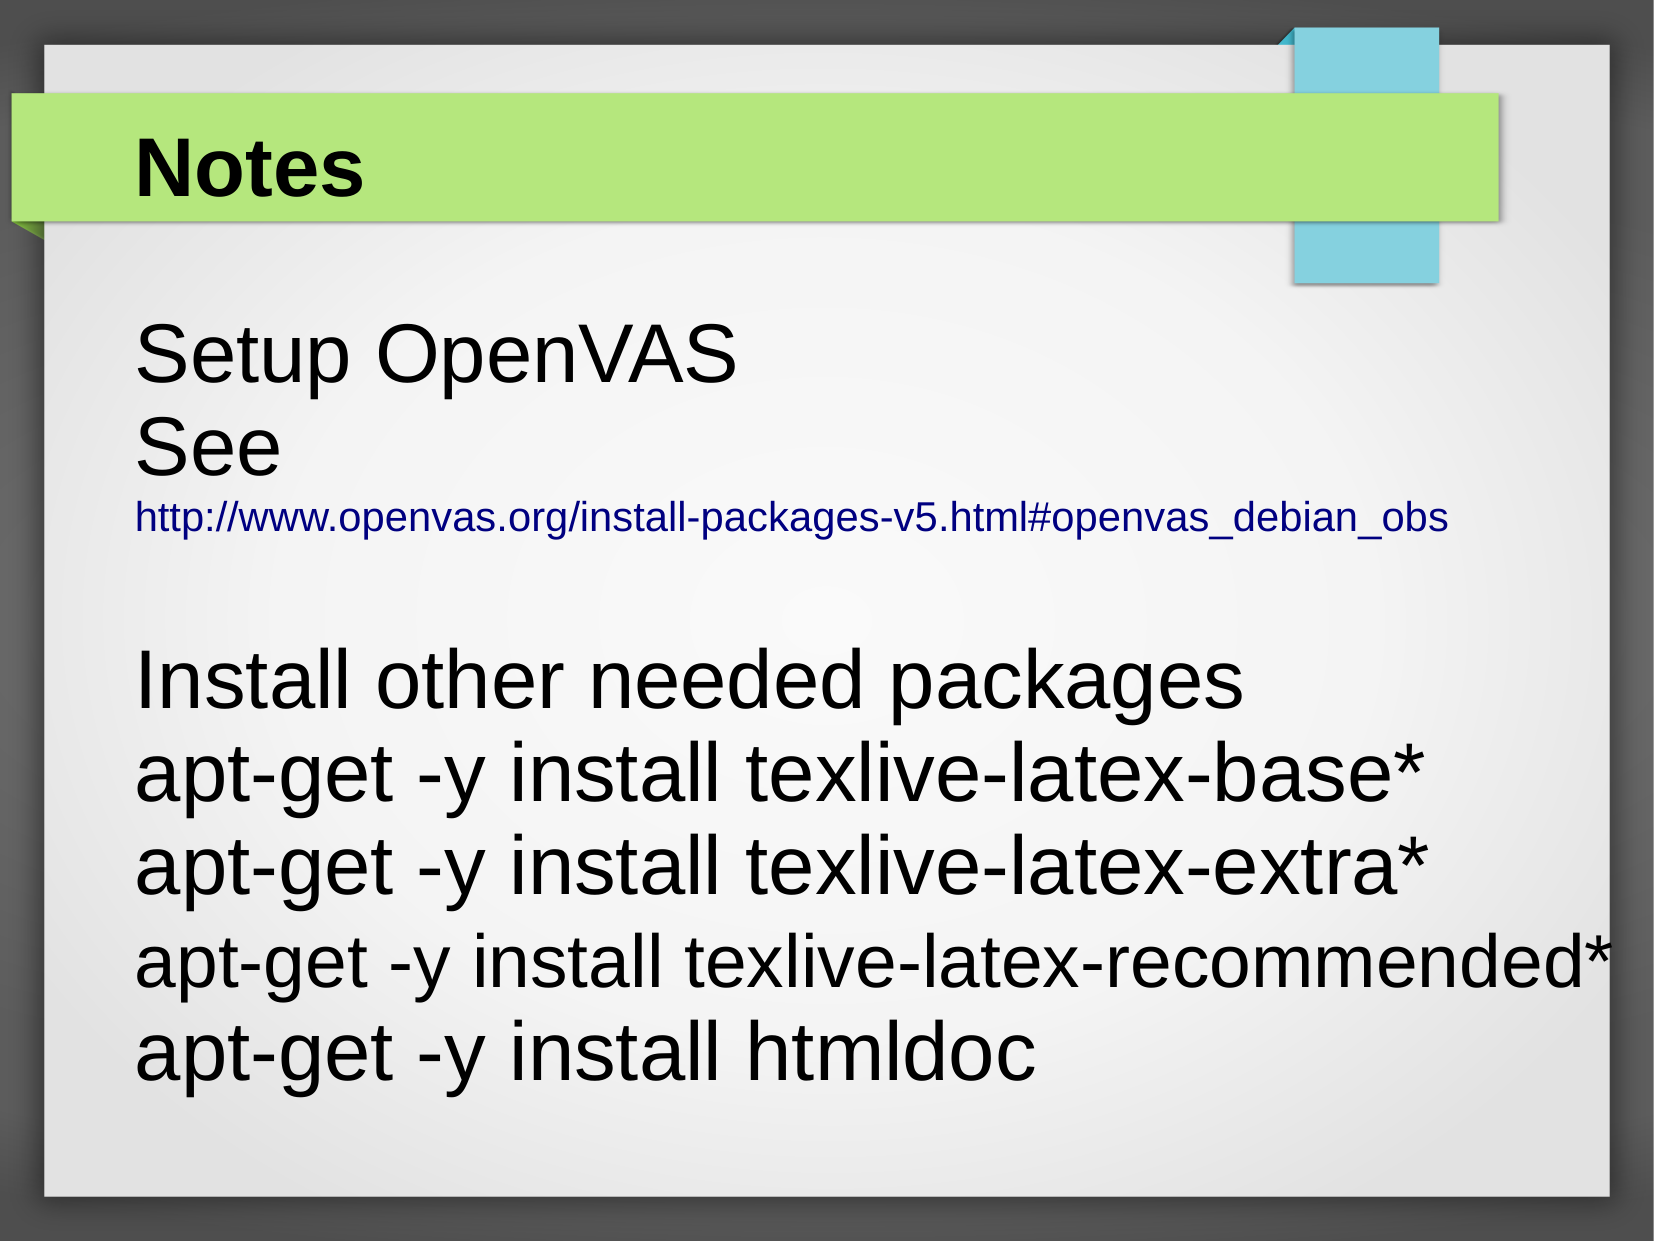

Notes
Setup OpenVAS
See
http://www.openvas.org/install-packages-v5.html#openvas_debian_obs
Install other needed packages
apt-get -y install texlive-latex-base*
apt-get -y install texlive-latex-extra*
apt-get -y install texlive-latex-recommended*
apt-get -y install htmldoc